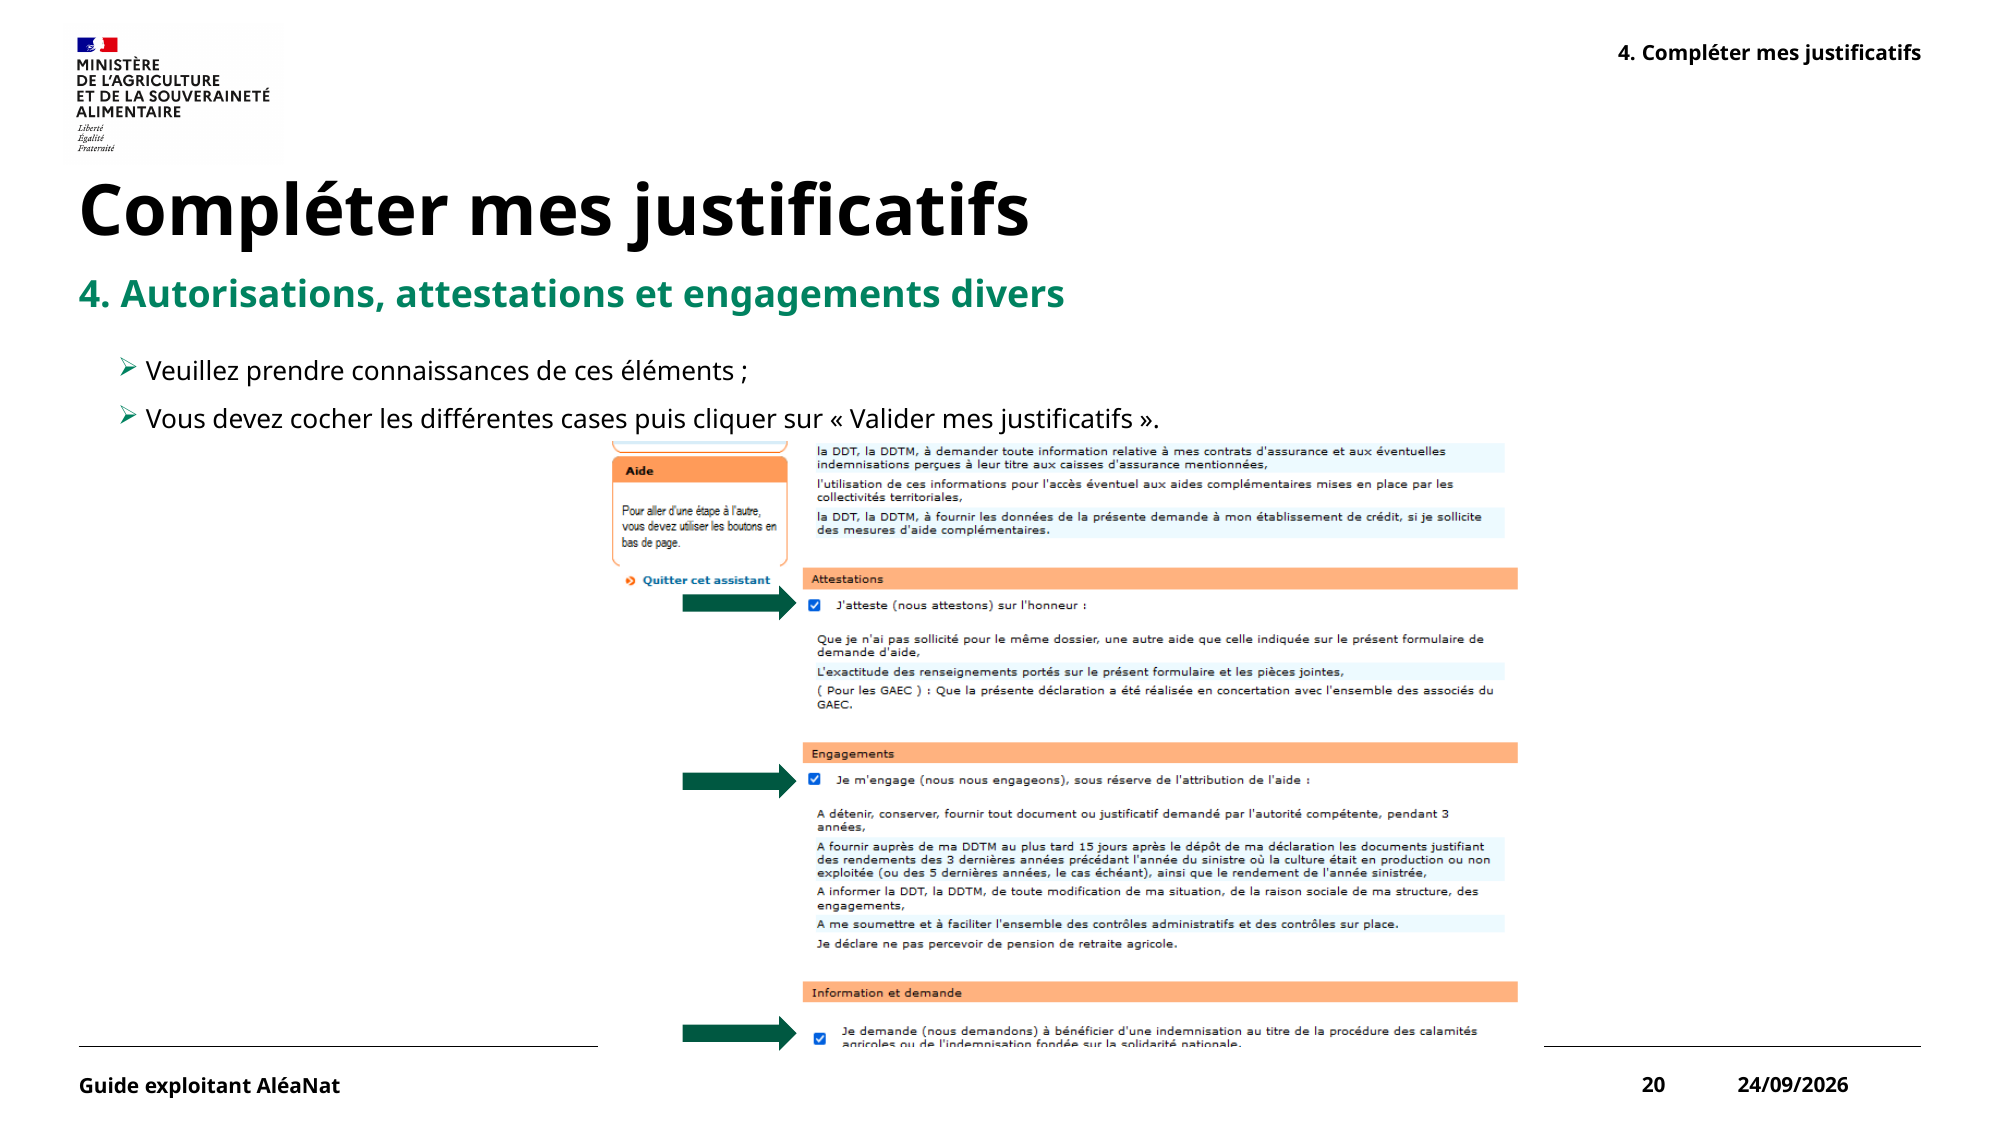

Compléter mes justificatifs
# Compléter mes justificatifs
4. Autorisations, attestations et engagements divers
 Veuillez prendre connaissances de ces éléments ;
 Vous devez cocher les différentes cases puis cliquer sur « Valider mes justificatifs ».
Guide exploitant AléaNat
20